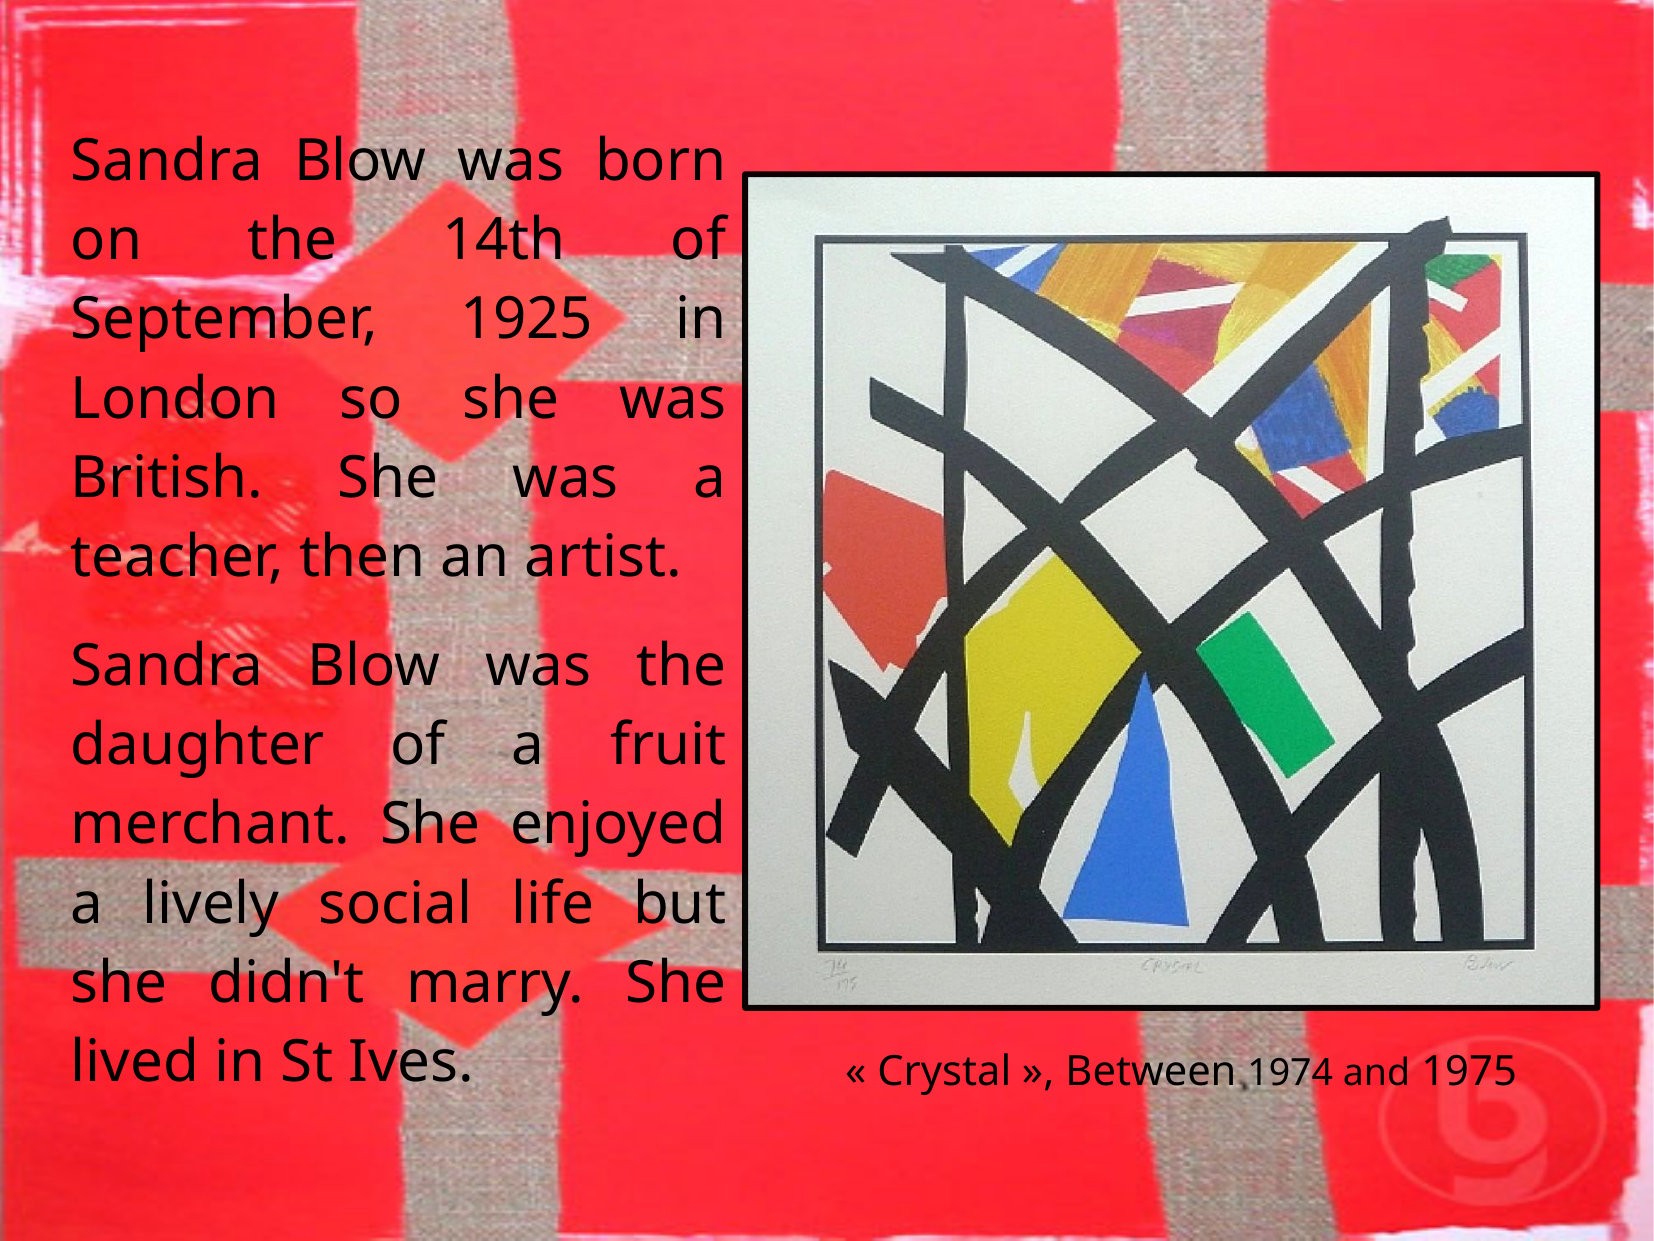

# Sandra Blow was born on the 14th of September, 1925 in London so she was British. She was a teacher, then an artist.
Sandra Blow was the daughter of a fruit merchant. She enjoyed a lively social life but she didn't marry. She lived in St Ives.
« Crystal », Between 1974 and 1975